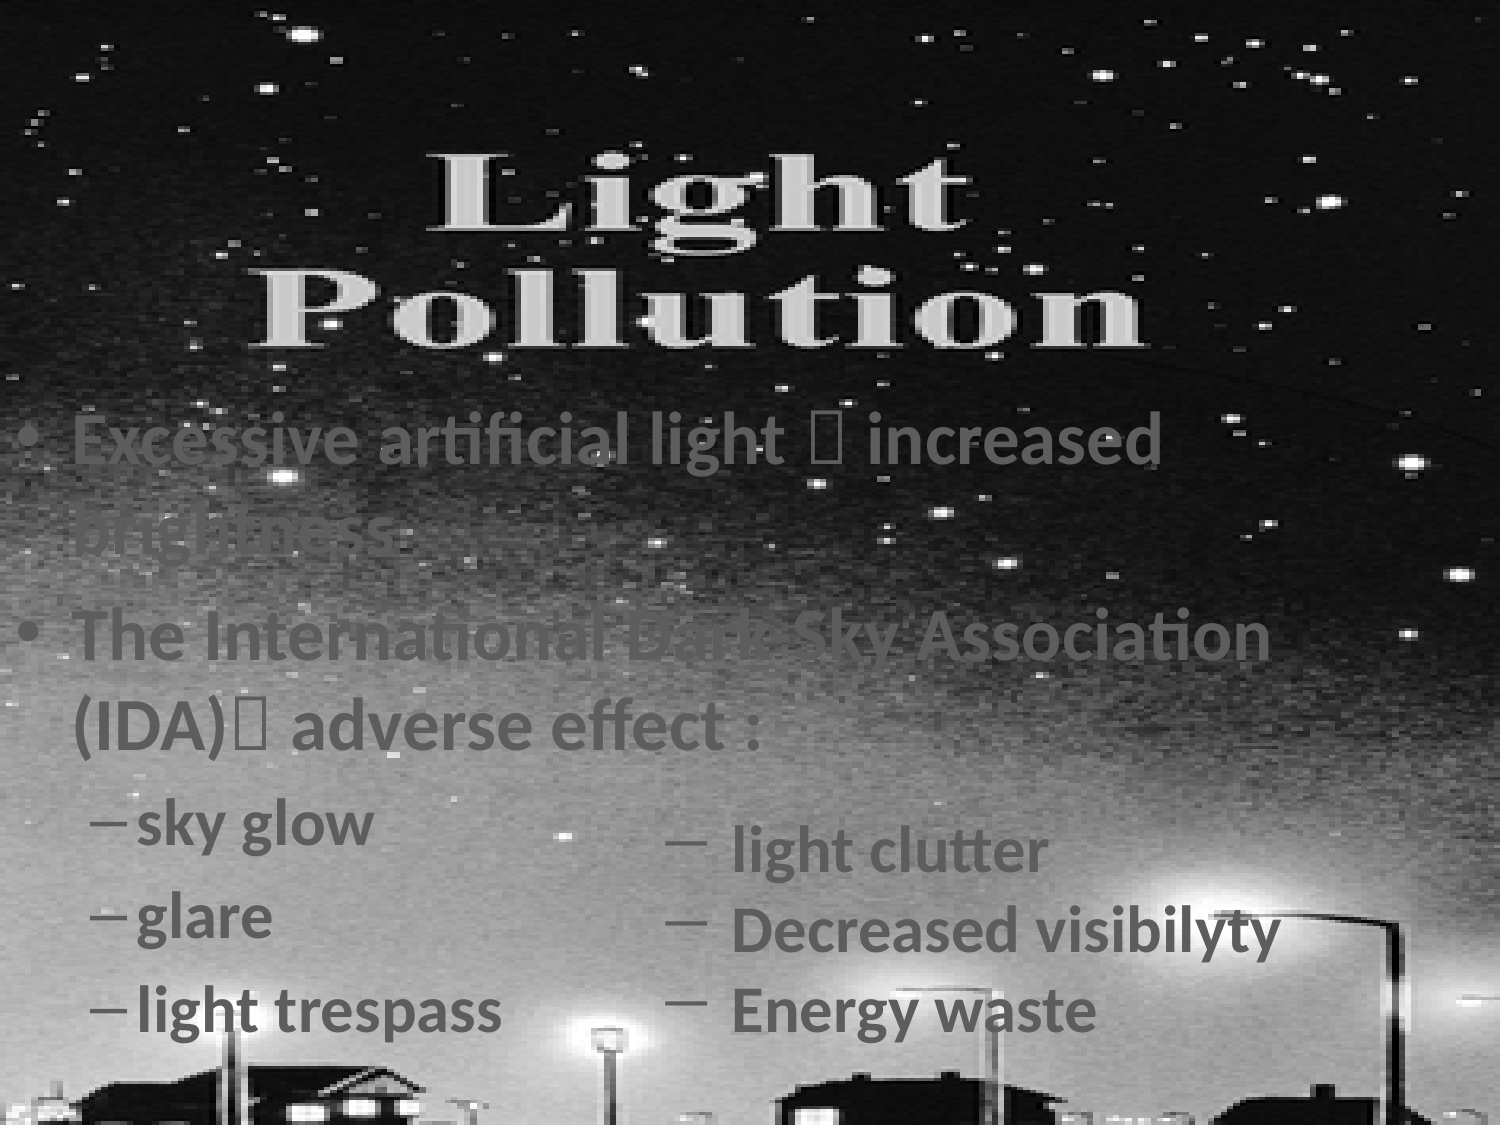

# Excessive artificial light  increased brightness
The International Dark-Sky Association (IDA) adverse effect :
sky glow
glare
light trespass
 light clutter
 Decreased visibilyty
 Energy waste